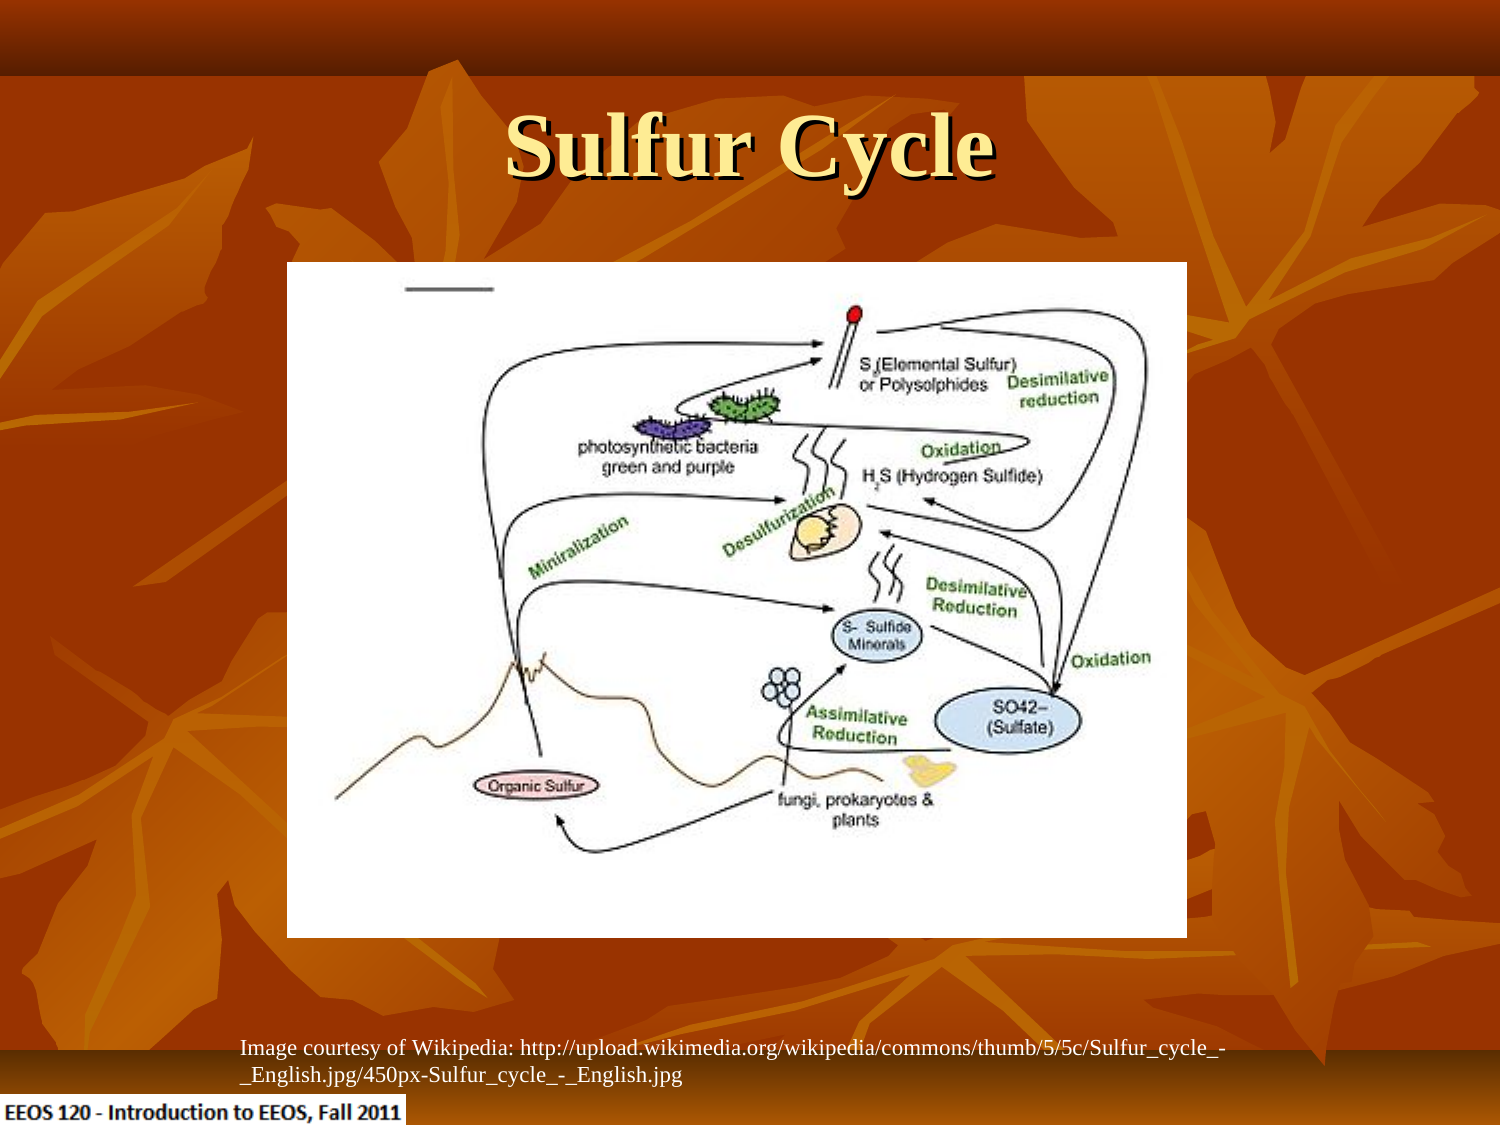

# Sulfur Cycle
Image courtesy of Wikipedia: http://upload.wikimedia.org/wikipedia/commons/thumb/5/5c/Sulfur_cycle_-_English.jpg/450px-Sulfur_cycle_-_English.jpg